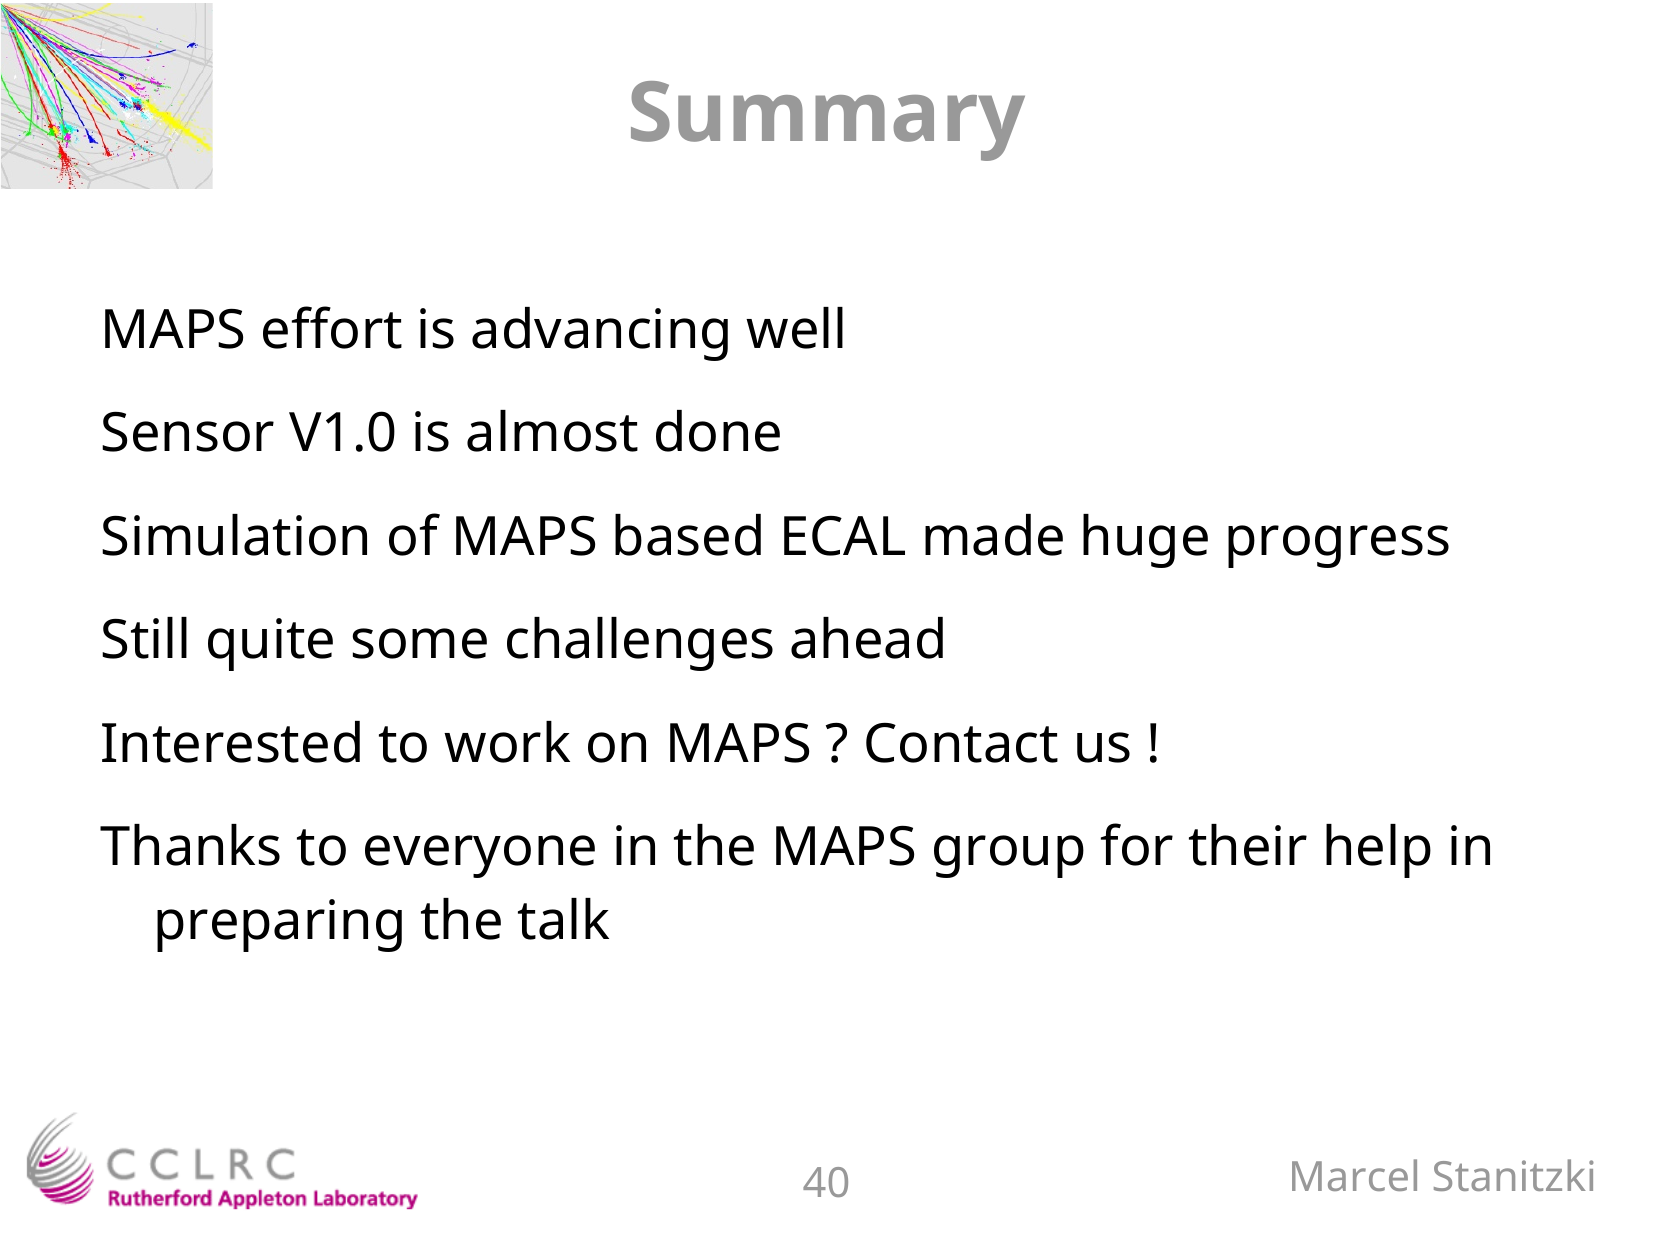

# Summary
MAPS effort is advancing well
Sensor V1.0 is almost done
Simulation of MAPS based ECAL made huge progress
Still quite some challenges ahead
Interested to work on MAPS ? Contact us !
Thanks to everyone in the MAPS group for their help in preparing the talk